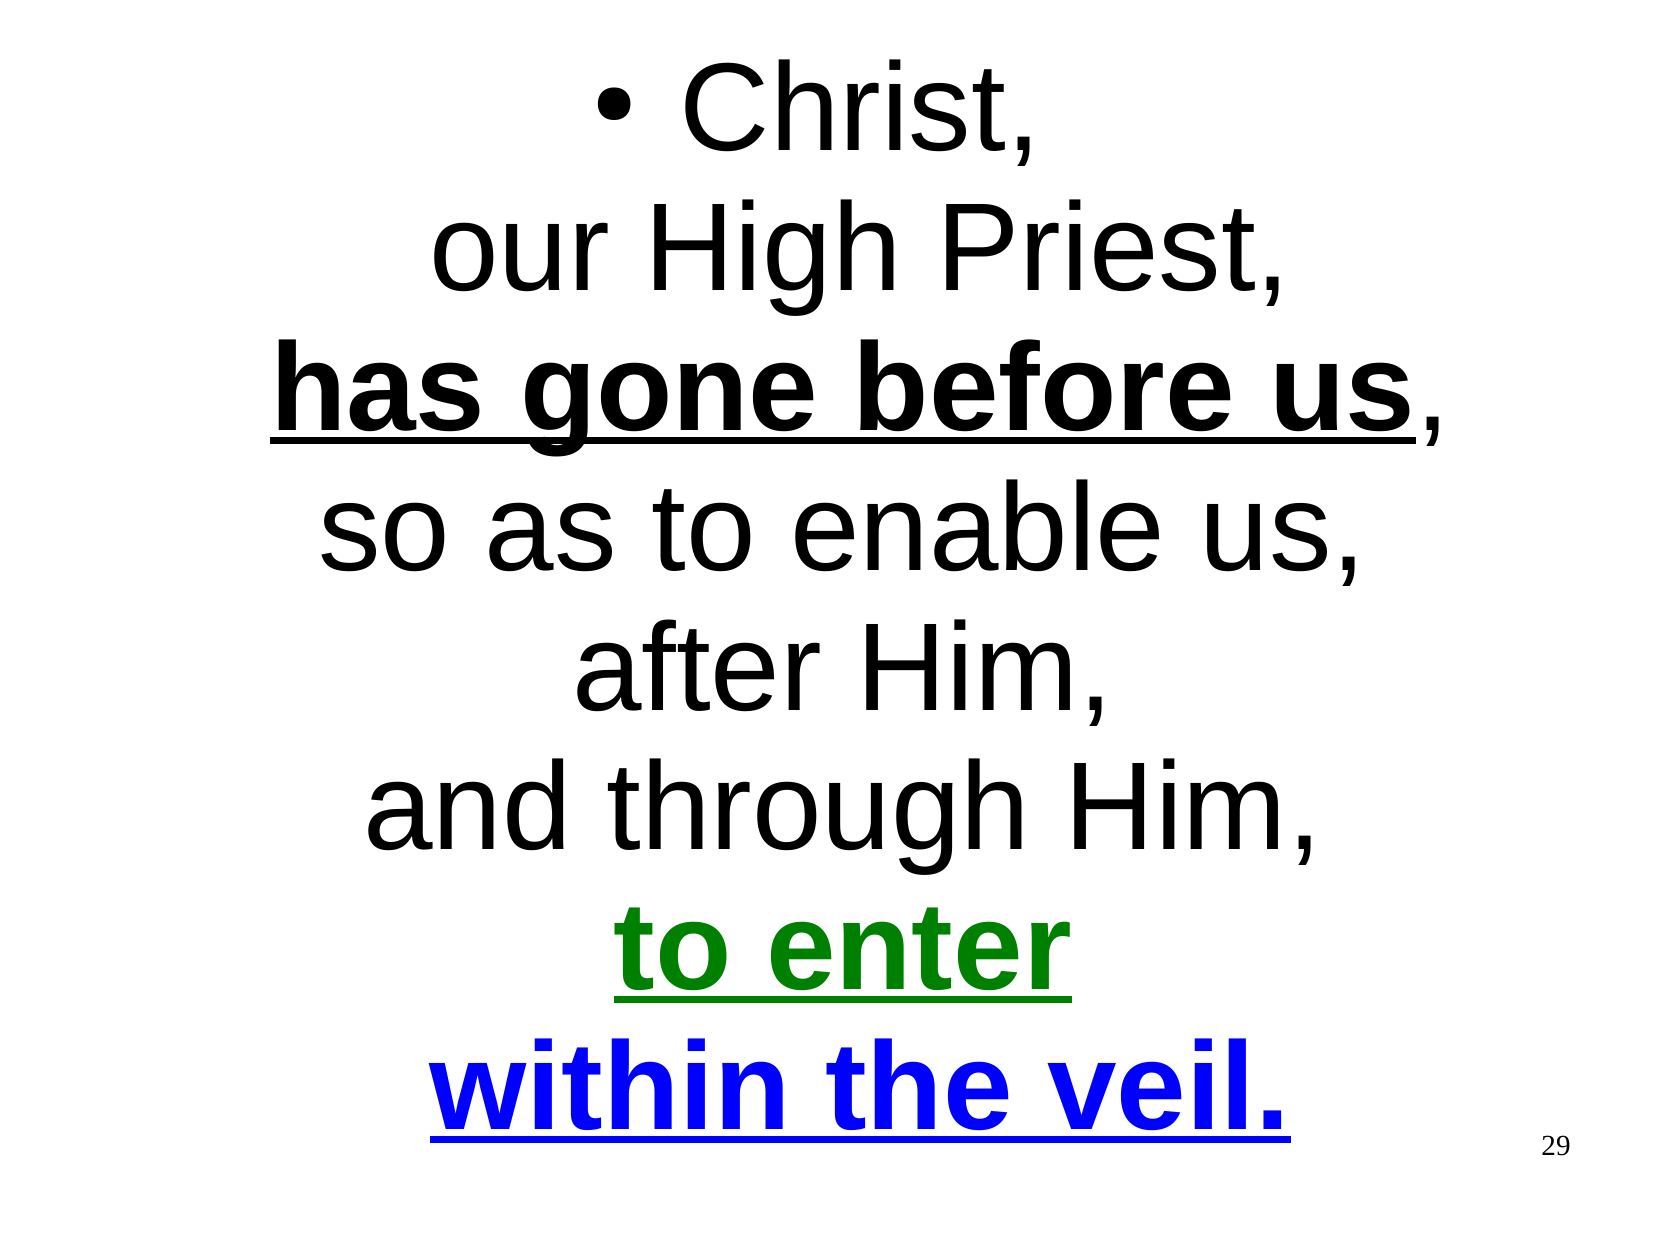

# Christ, our High Priest, has gone before us, so as to enable us, after Him, and through Him, to enter within the veil.
29